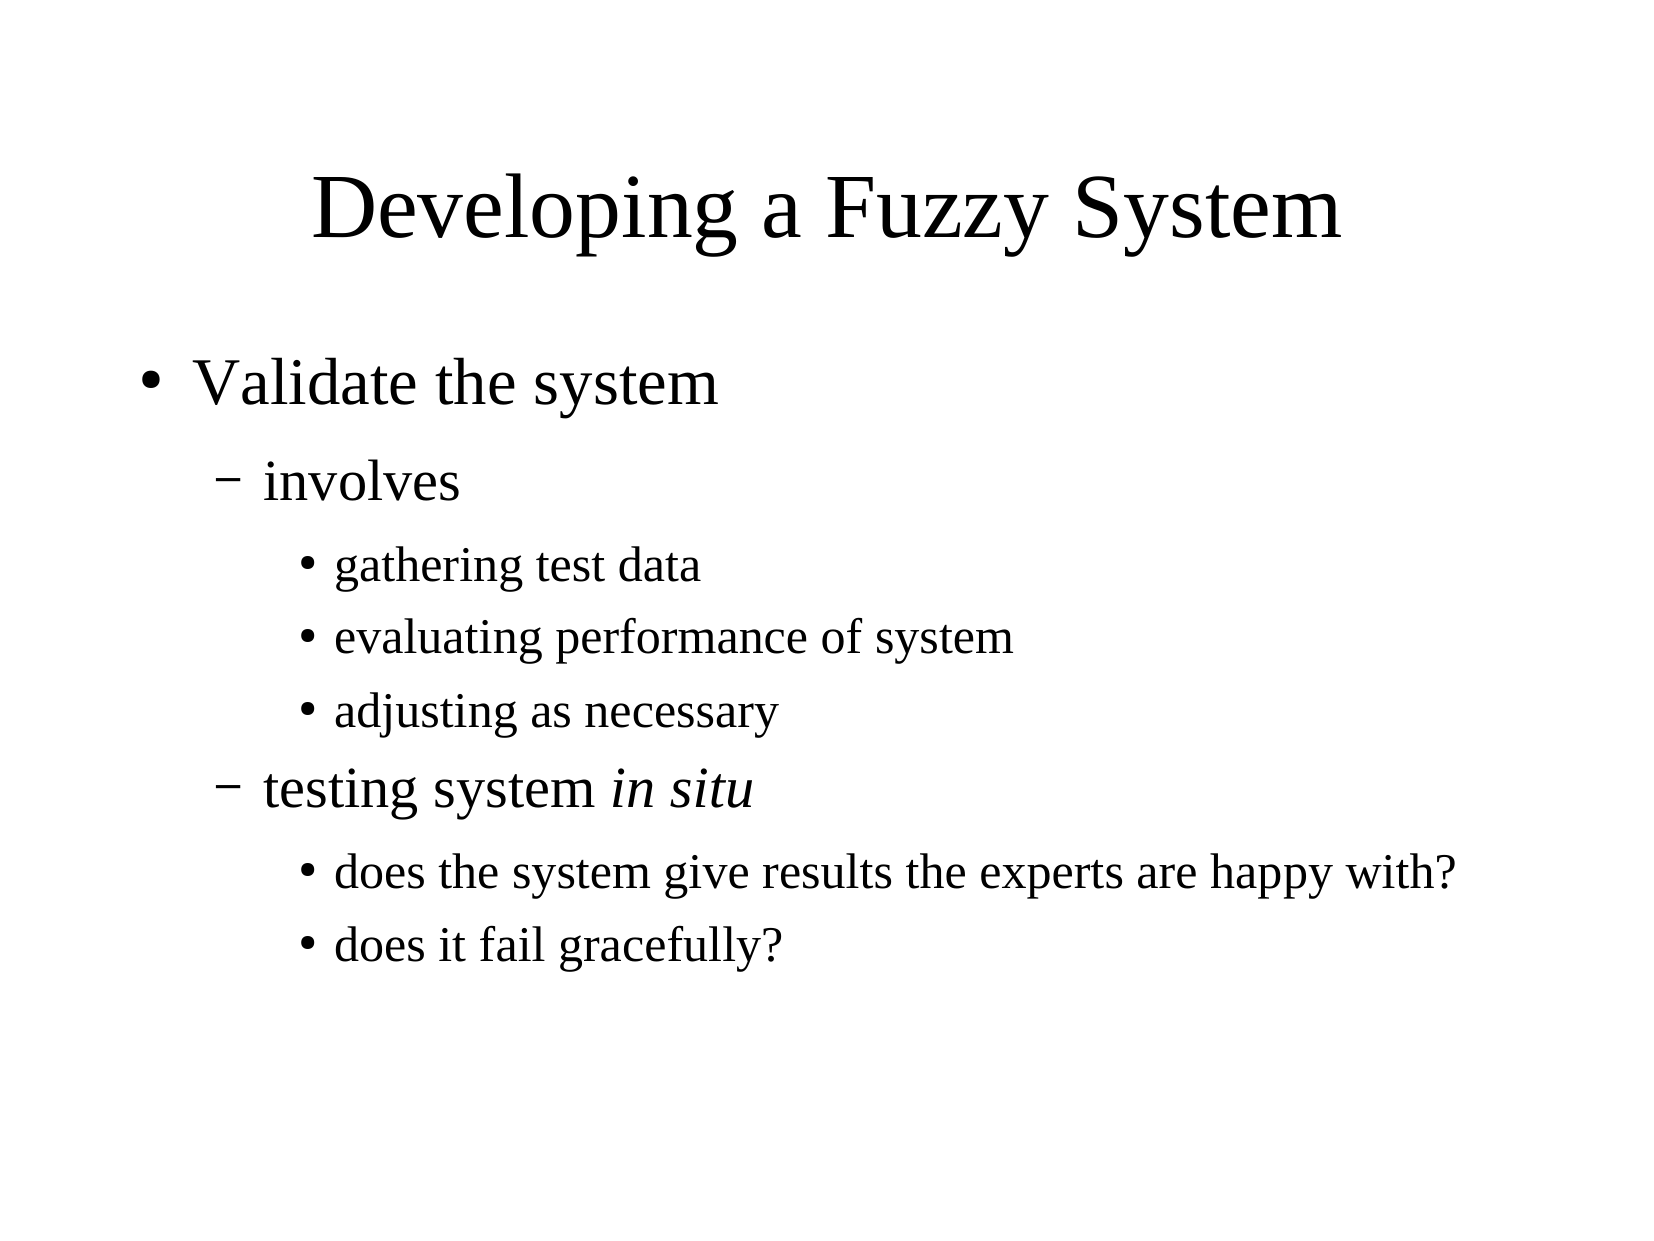

# Developing a Fuzzy System
Validate the system
involves
gathering test data
evaluating performance of system
adjusting as necessary
testing system in situ
does the system give results the experts are happy with?
does it fail gracefully?